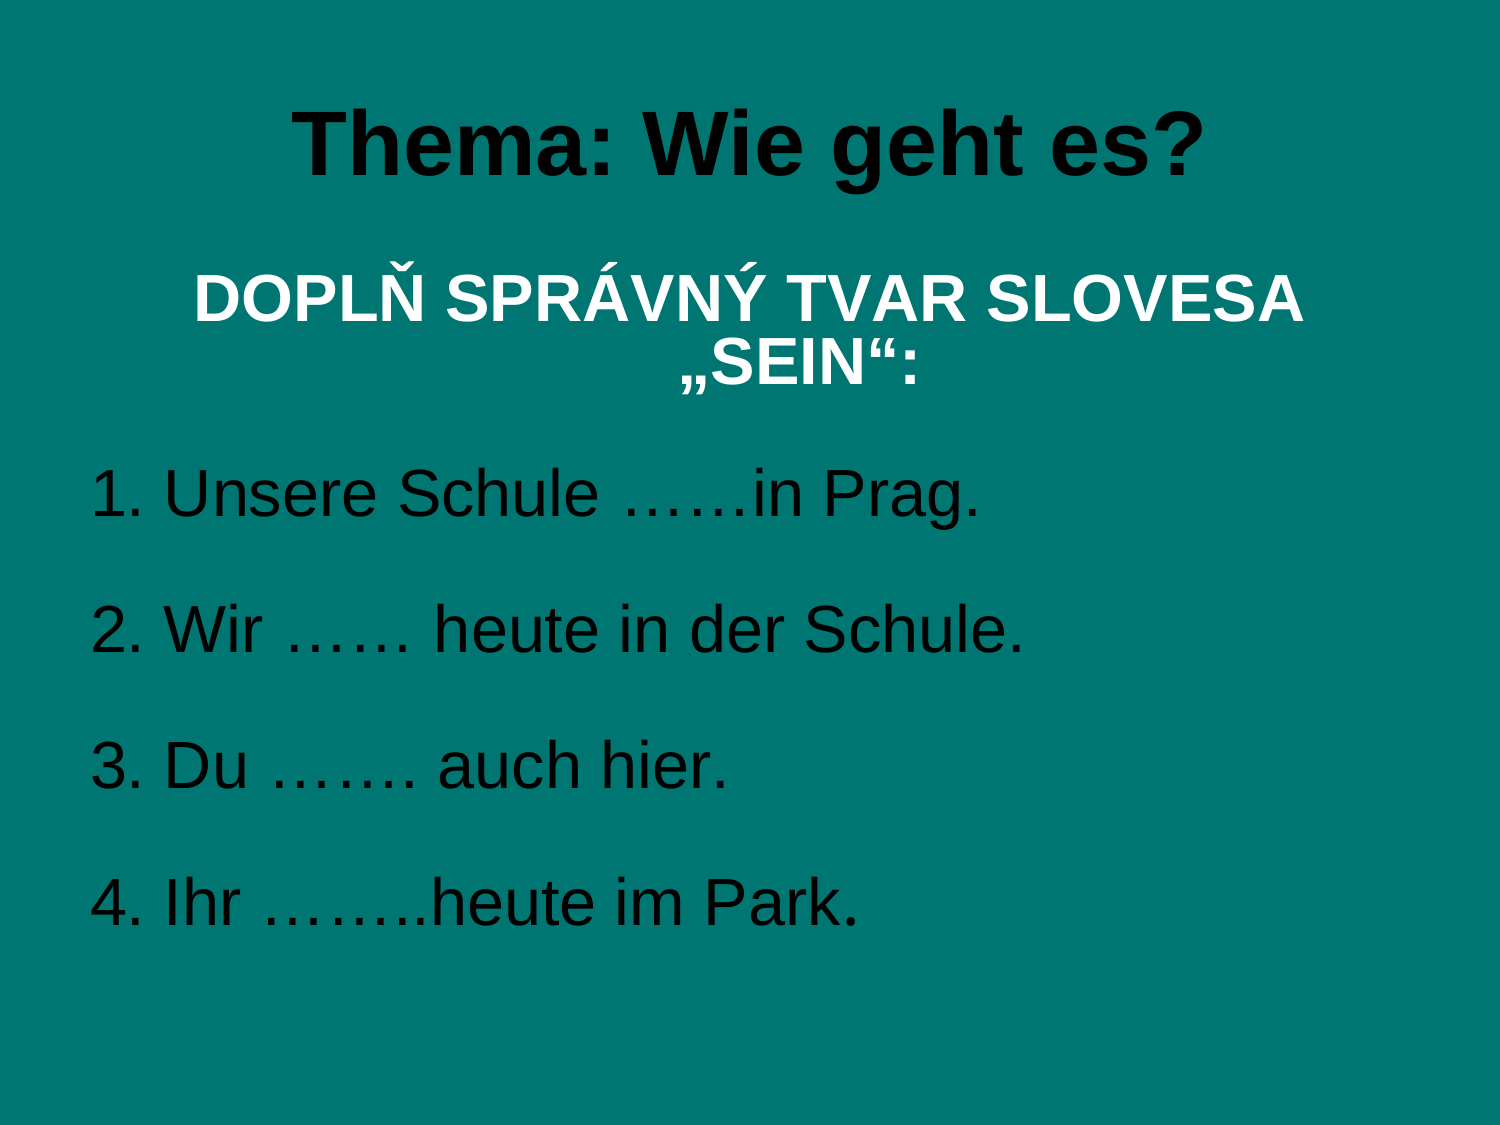

# Thema: Wie geht es?
DOPLŇ SPRÁVNÝ TVAR SLOVESA „SEIN“:
1. Unsere Schule ……in Prag.
2. Wir …… heute in der Schule.
3. Du ……. auch hier.
4. Ihr ……..heute im Park.